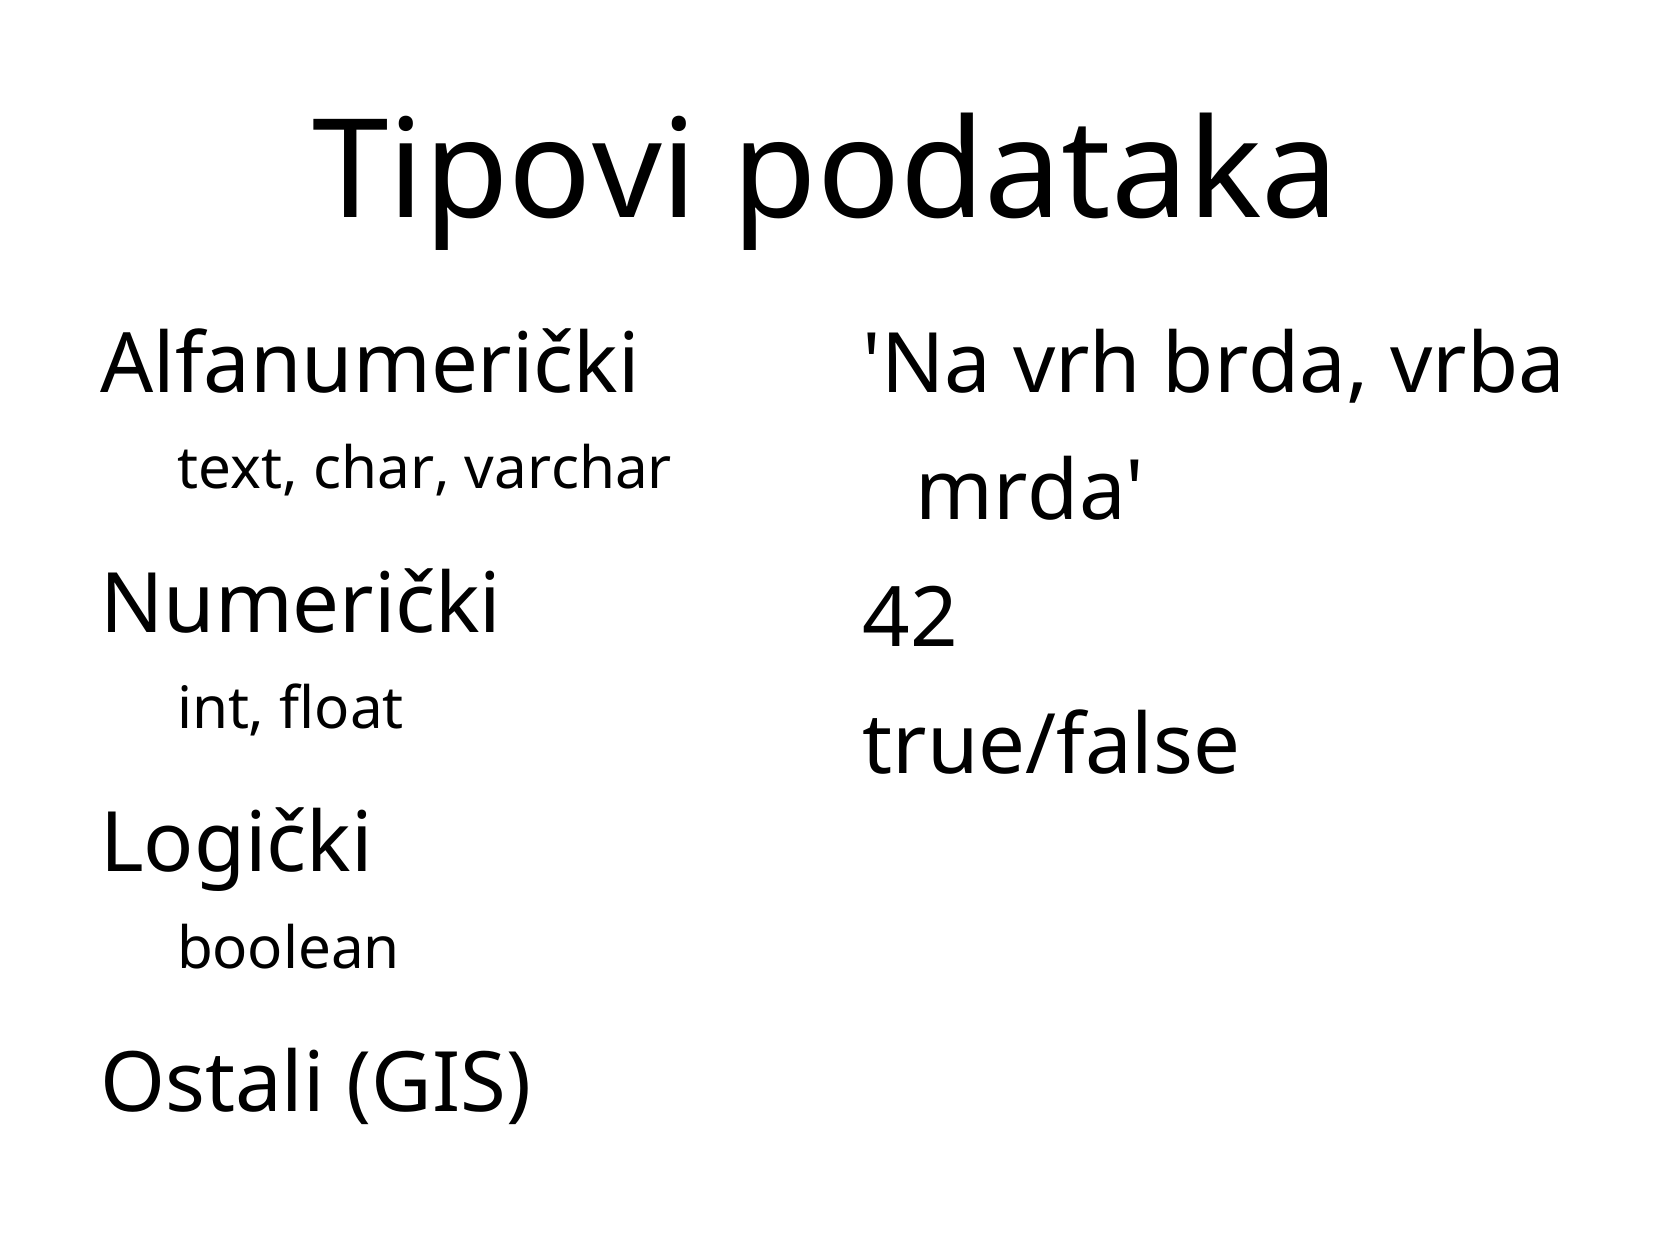

# Tipovi podataka
'Na vrh brda, vrba mrda'
42
true/false
Alfanumerički
text, char, varchar
Numerički
int, float
Logički
boolean
Ostali (GIS)